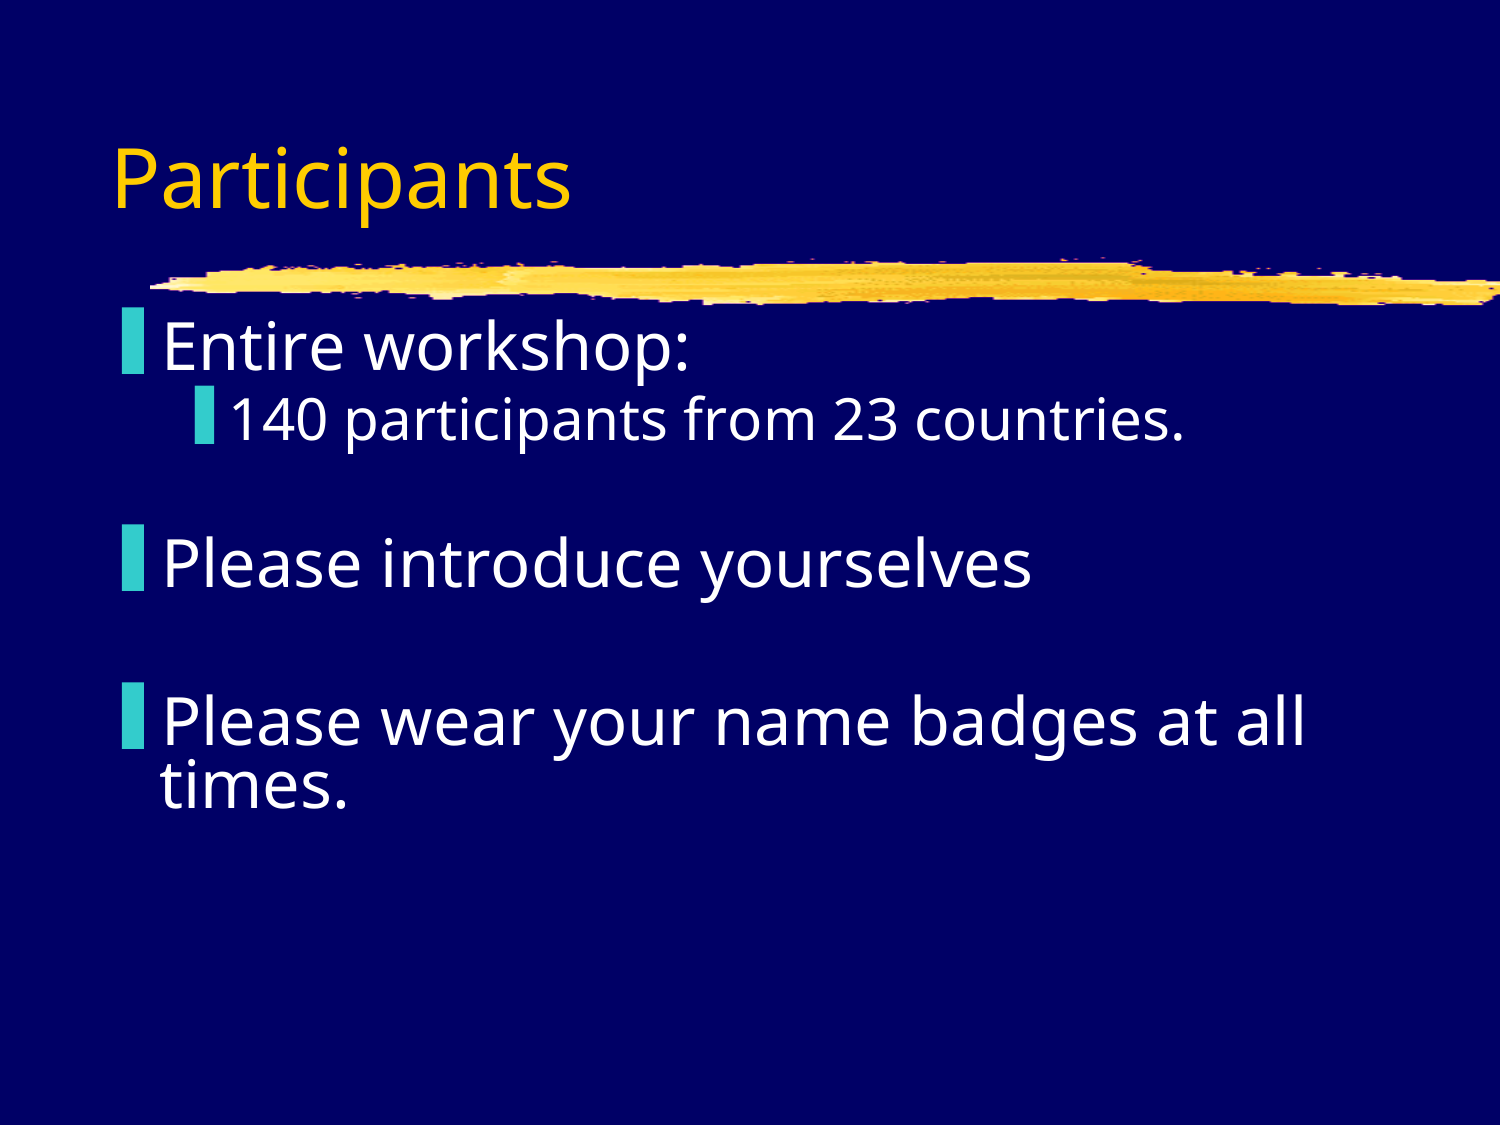

# Participants
Entire workshop:
140 participants from 23 countries.
Please introduce yourselves
Please wear your name badges at all times.